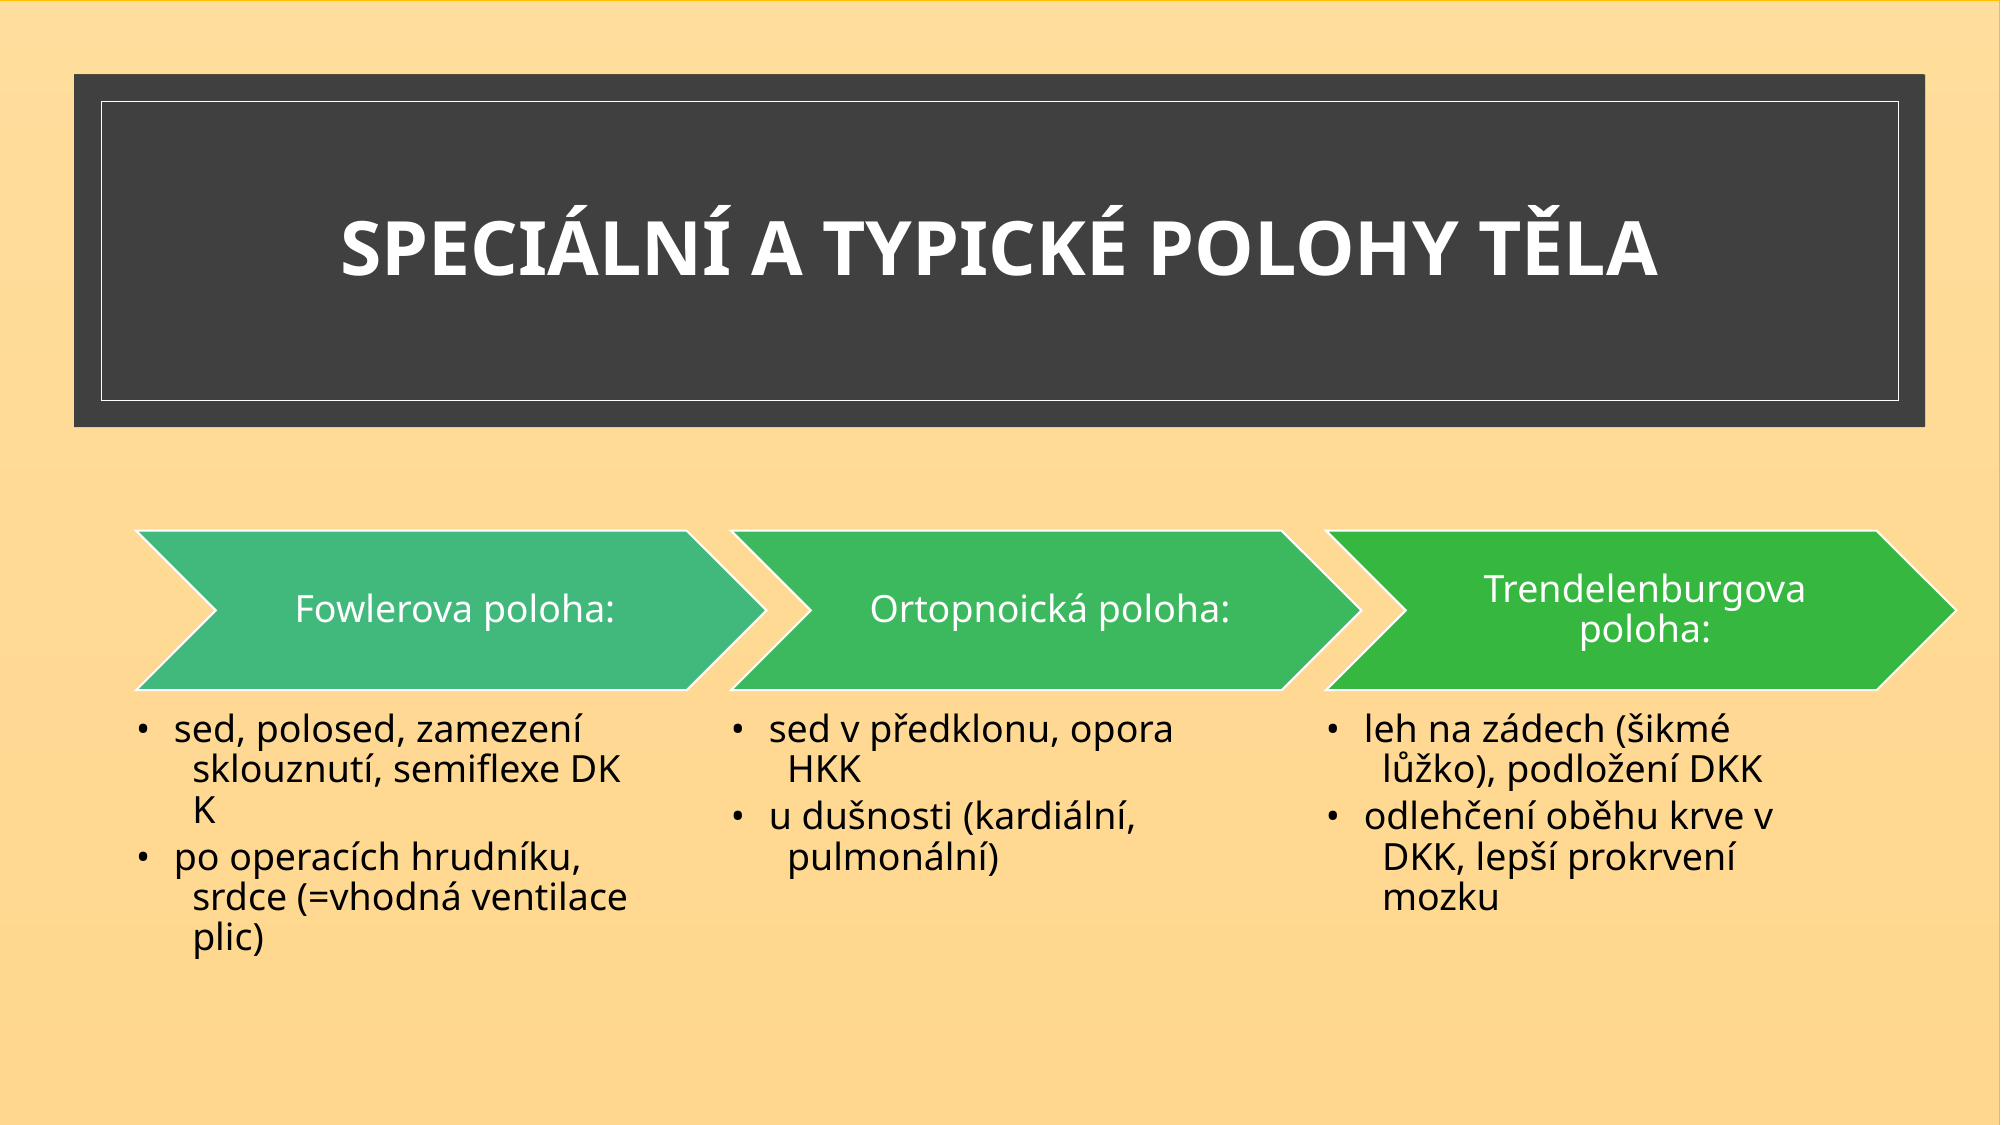

# SPECIÁLNÍ A TYPICKÉ POLOHY TĚLA
Fowlerova poloha:
Ortopnoická poloha:
Trendelenburgova poloha:
 sed, polosed, zamezení sklouznutí, semiflexe DKK
 po operacích hrudníku, srdce (=vhodná ventilace plic)
 sed v předklonu, opora HKK
 u dušnosti (kardiální, pulmonální)
 leh na zádech (šikmé lůžko), podložení DKK
 odlehčení oběhu krve v DKK, lepší prokrvení mozku